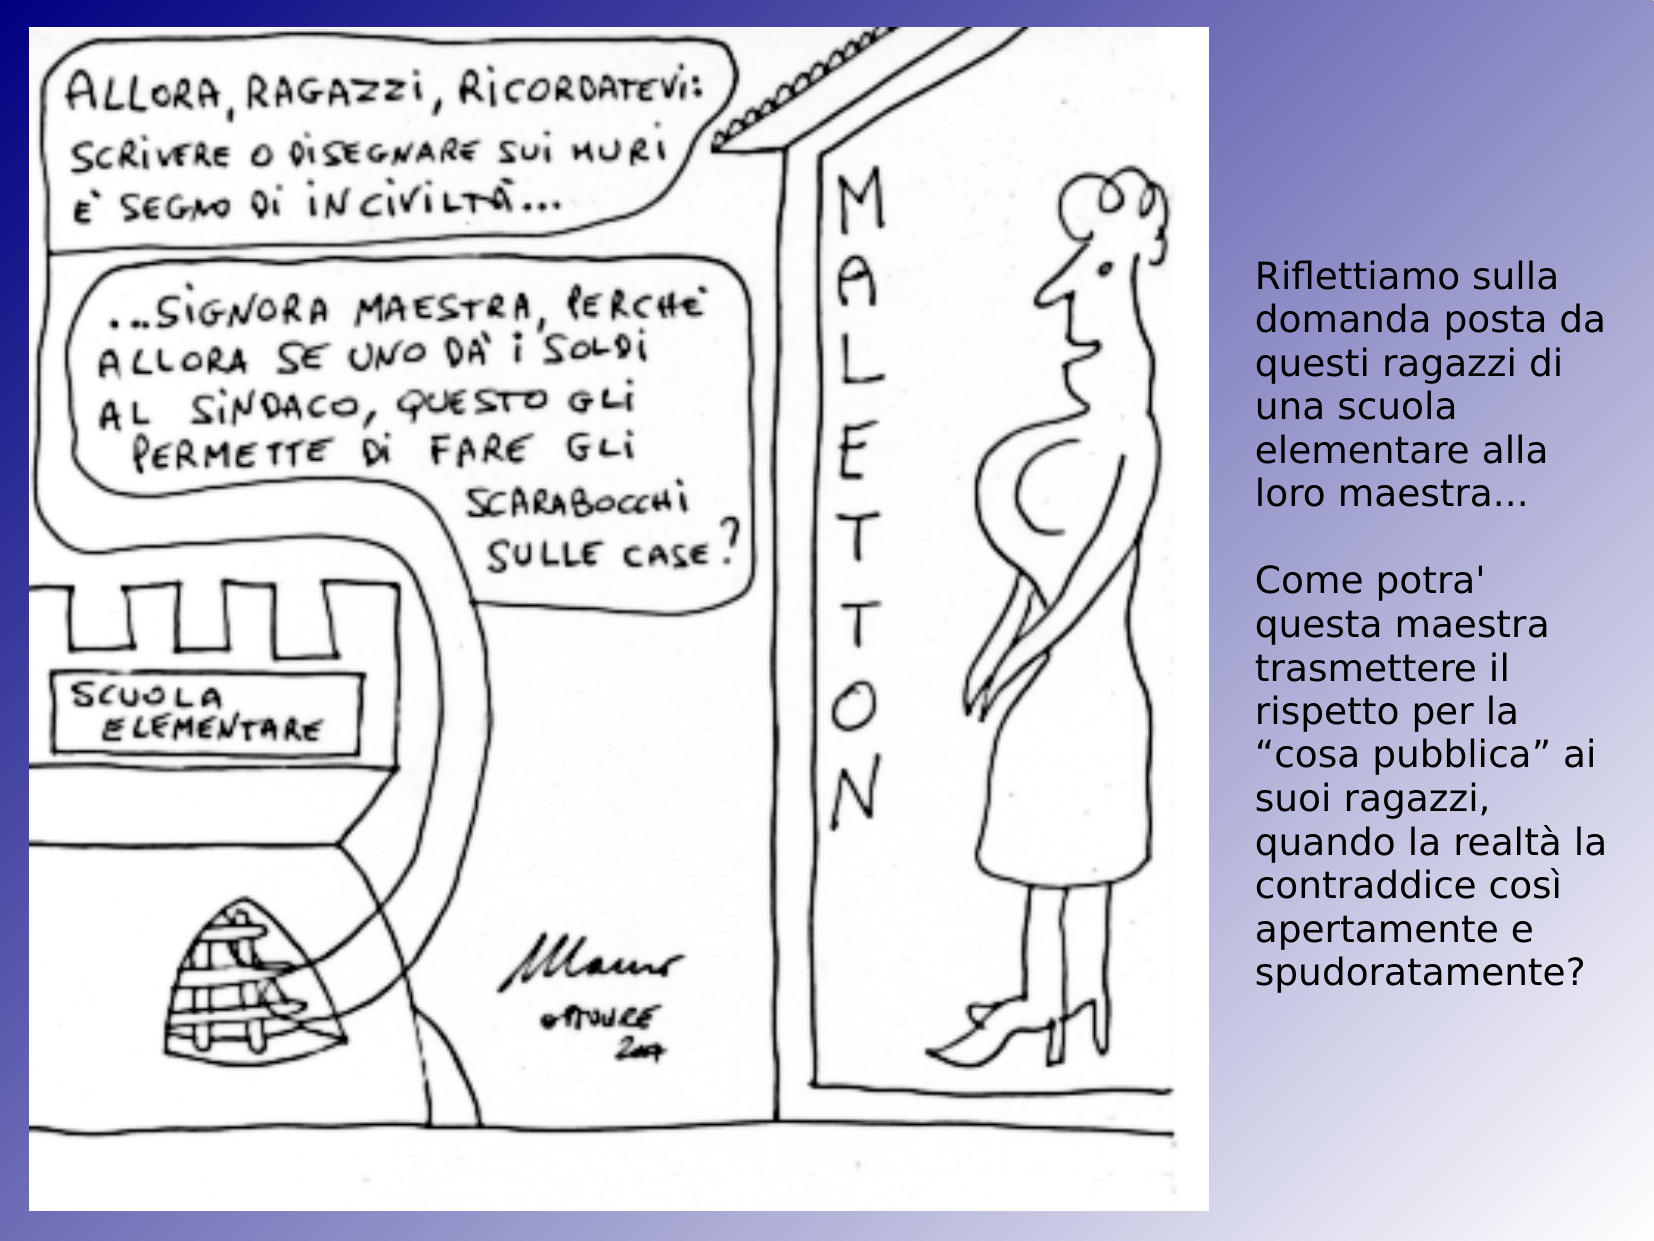

Riflettiamo sulla domanda posta da questi ragazzi di una scuola elementare alla loro maestra...
Come potra' questa maestra trasmettere il rispetto per la “cosa pubblica” ai suoi ragazzi, quando la realtà la contraddice così apertamente e spudoratamente?